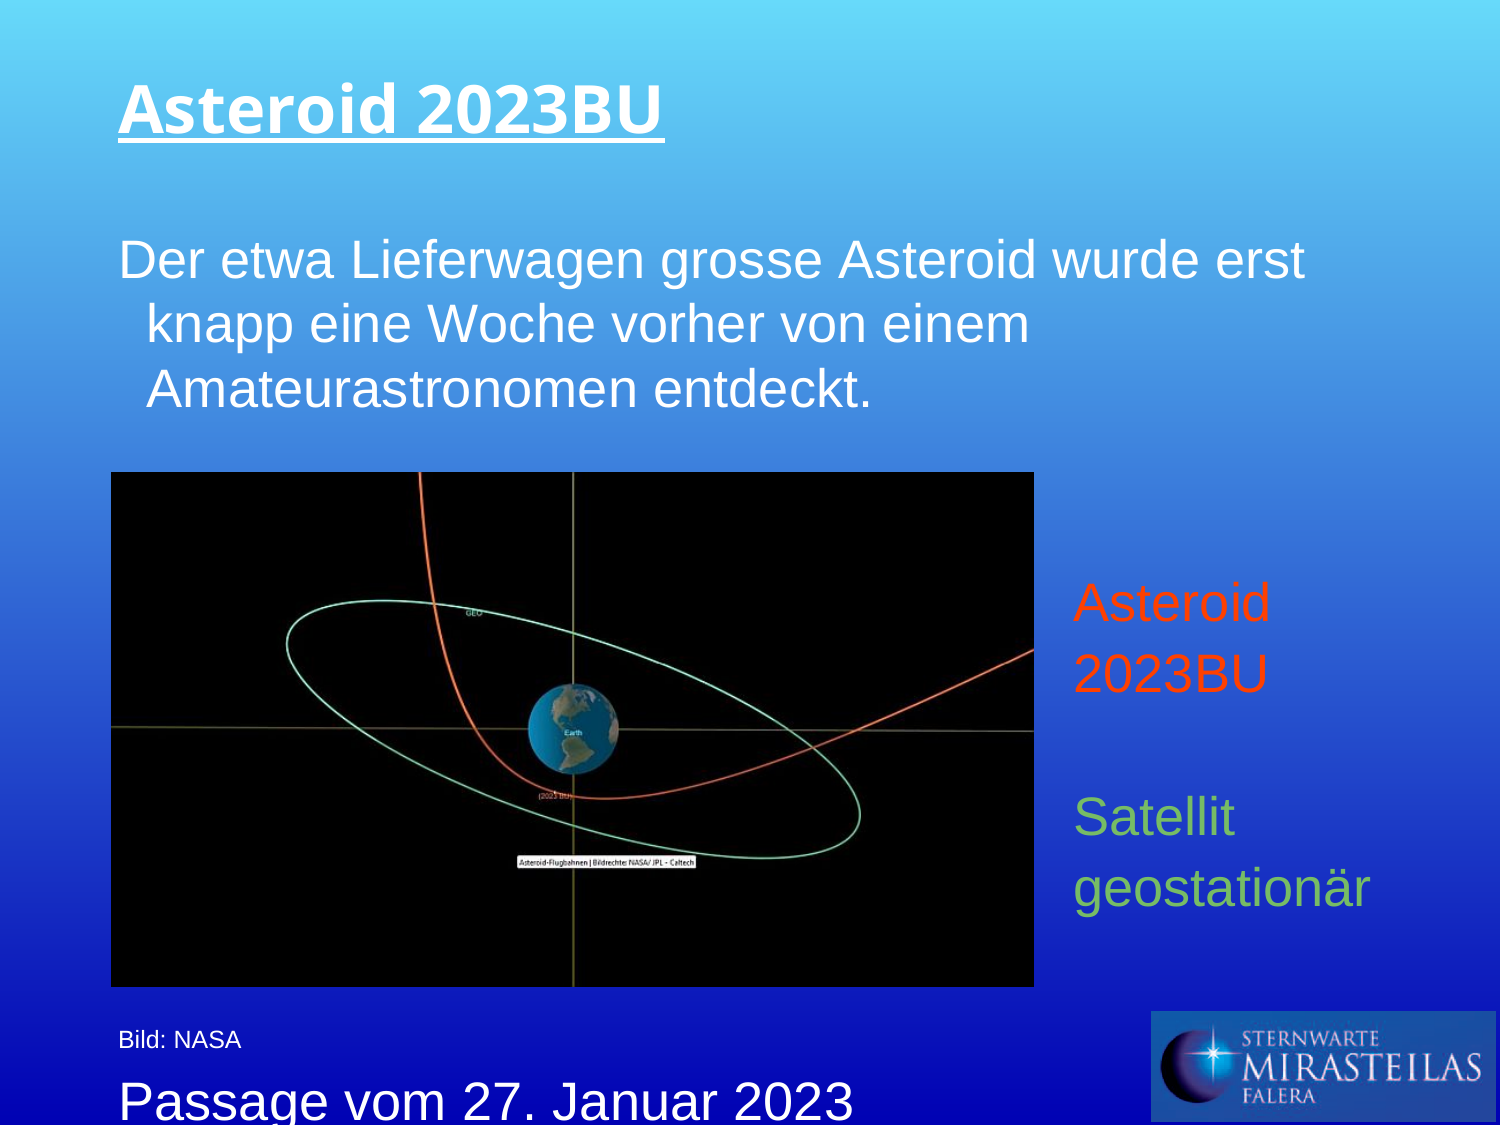

Asteroid 2023BU
Der etwa Lieferwagen grosse Asteroid wurde erst knapp eine Woche vorher von einem Amateurastronomen entdeckt.
														Asteroid
														2023BU
														Satellit
														geostationär
Bild: NASA
Passage vom 27. Januar 2023